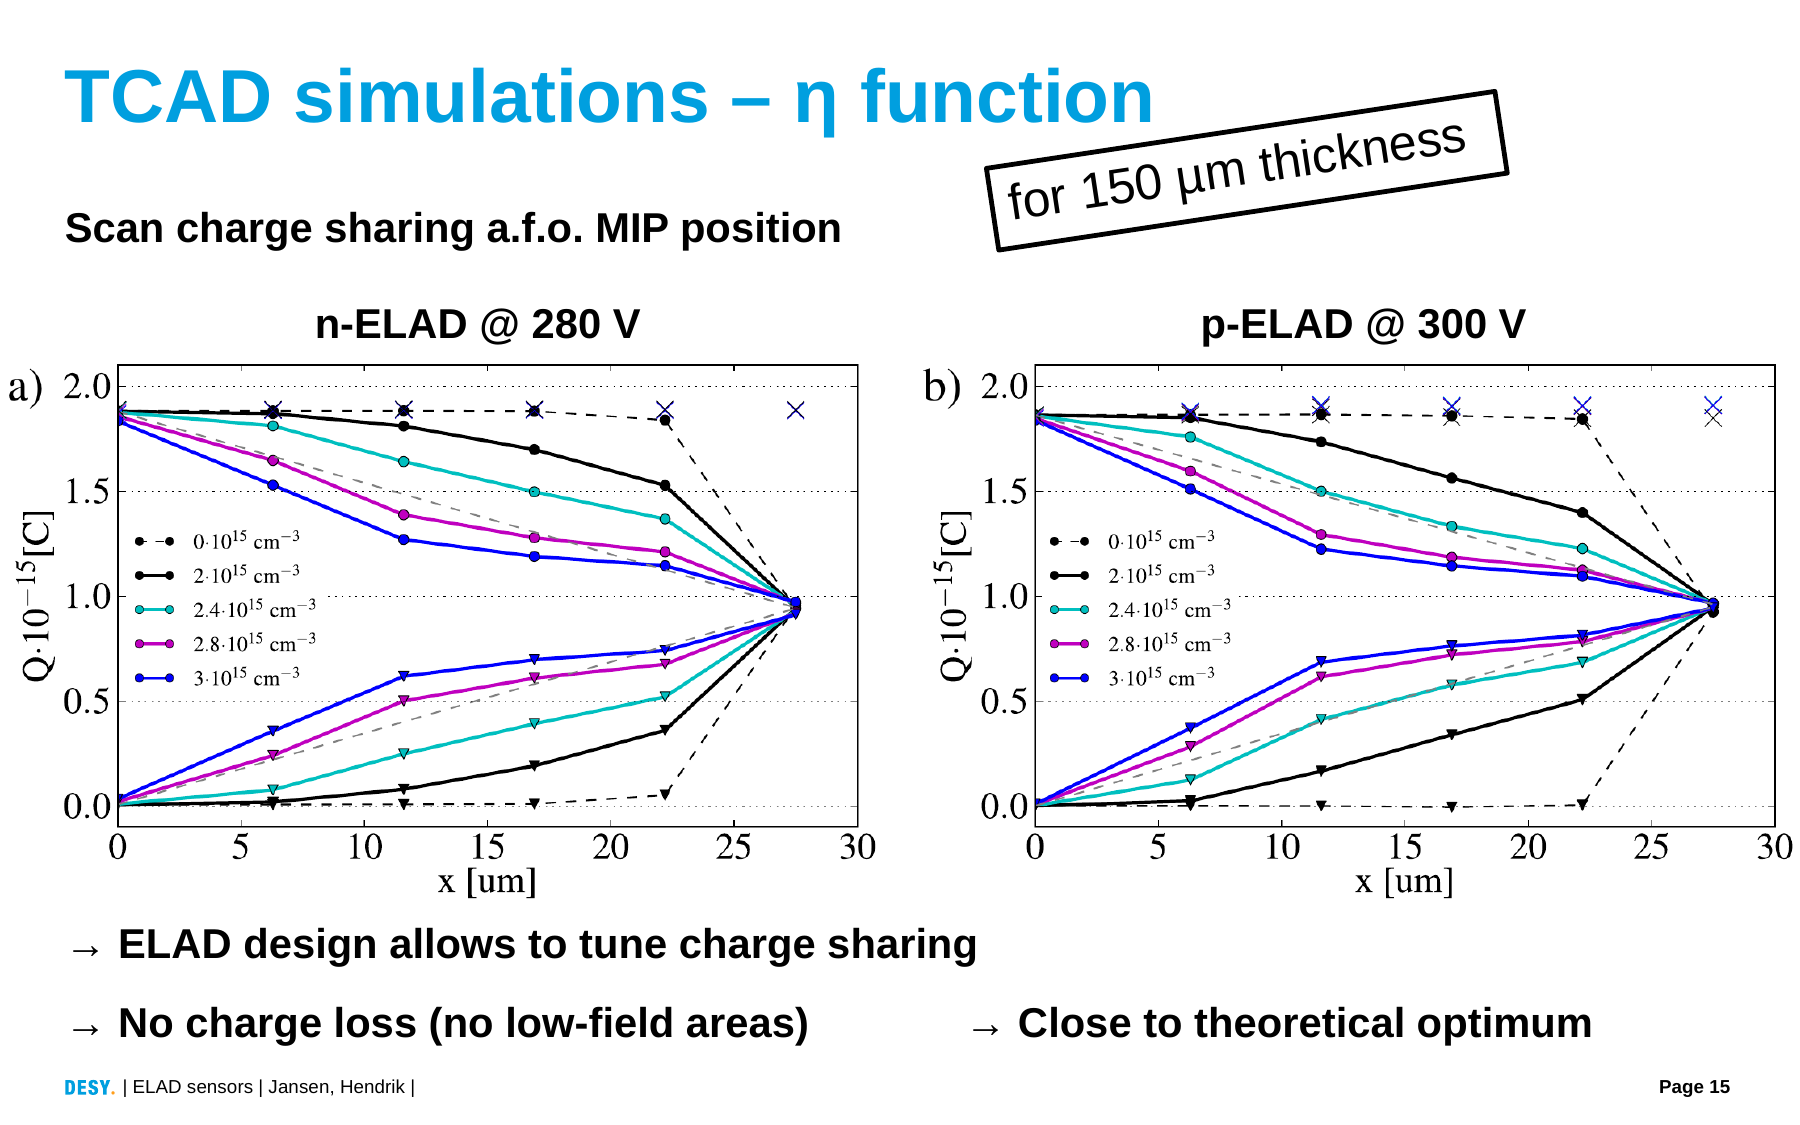

# TCAD simulations – η function
for 150 µm thickness
Scan charge sharing a.f.o. MIP position
→ ELAD design allows to tune charge sharing
→ No charge loss (no low-field areas)			→ Close to theoretical optimum
n-ELAD @ 280 V
p-ELAD @ 300 V